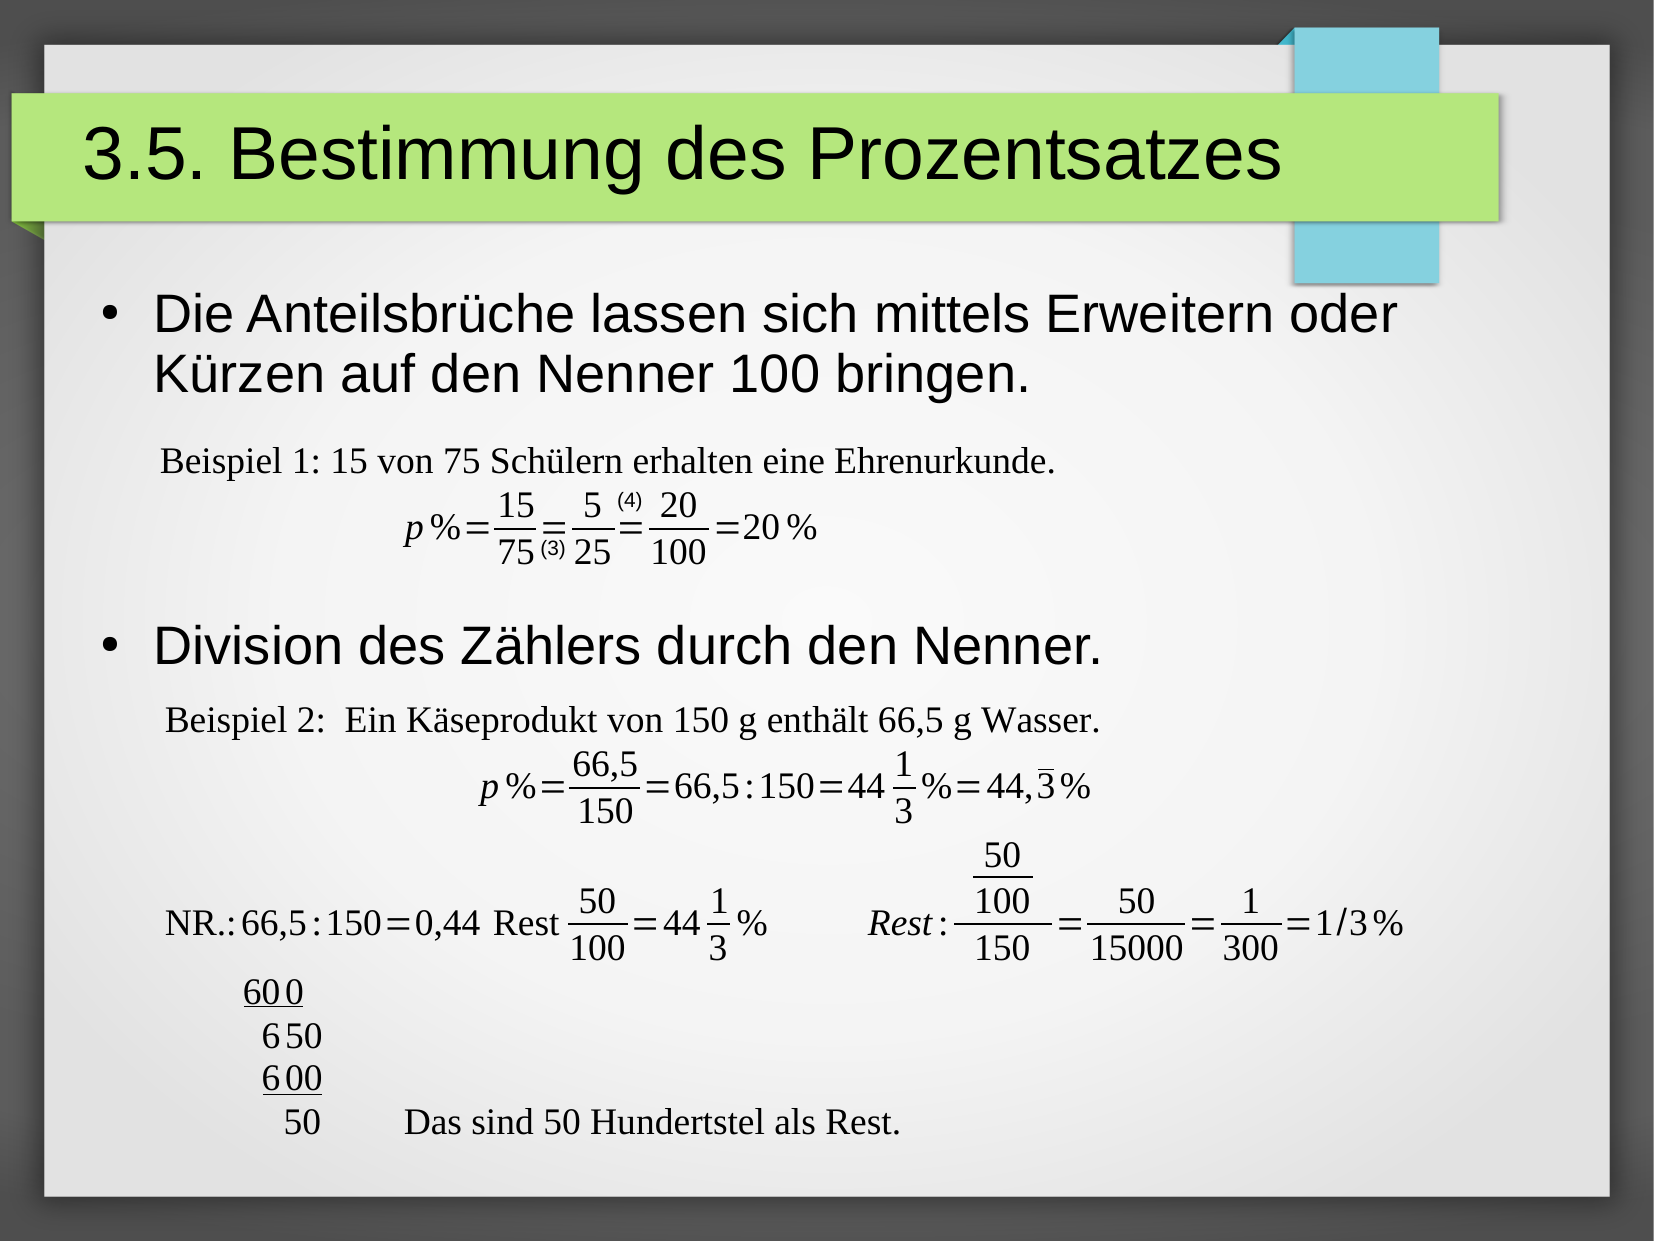

3.5. Bestimmung des Prozentsatzes
# Die Anteilsbrüche lassen sich mittels Erweitern oder Kürzen auf den Nenner 100 bringen.
Division des Zählers durch den Nenner.
(4)
(3)